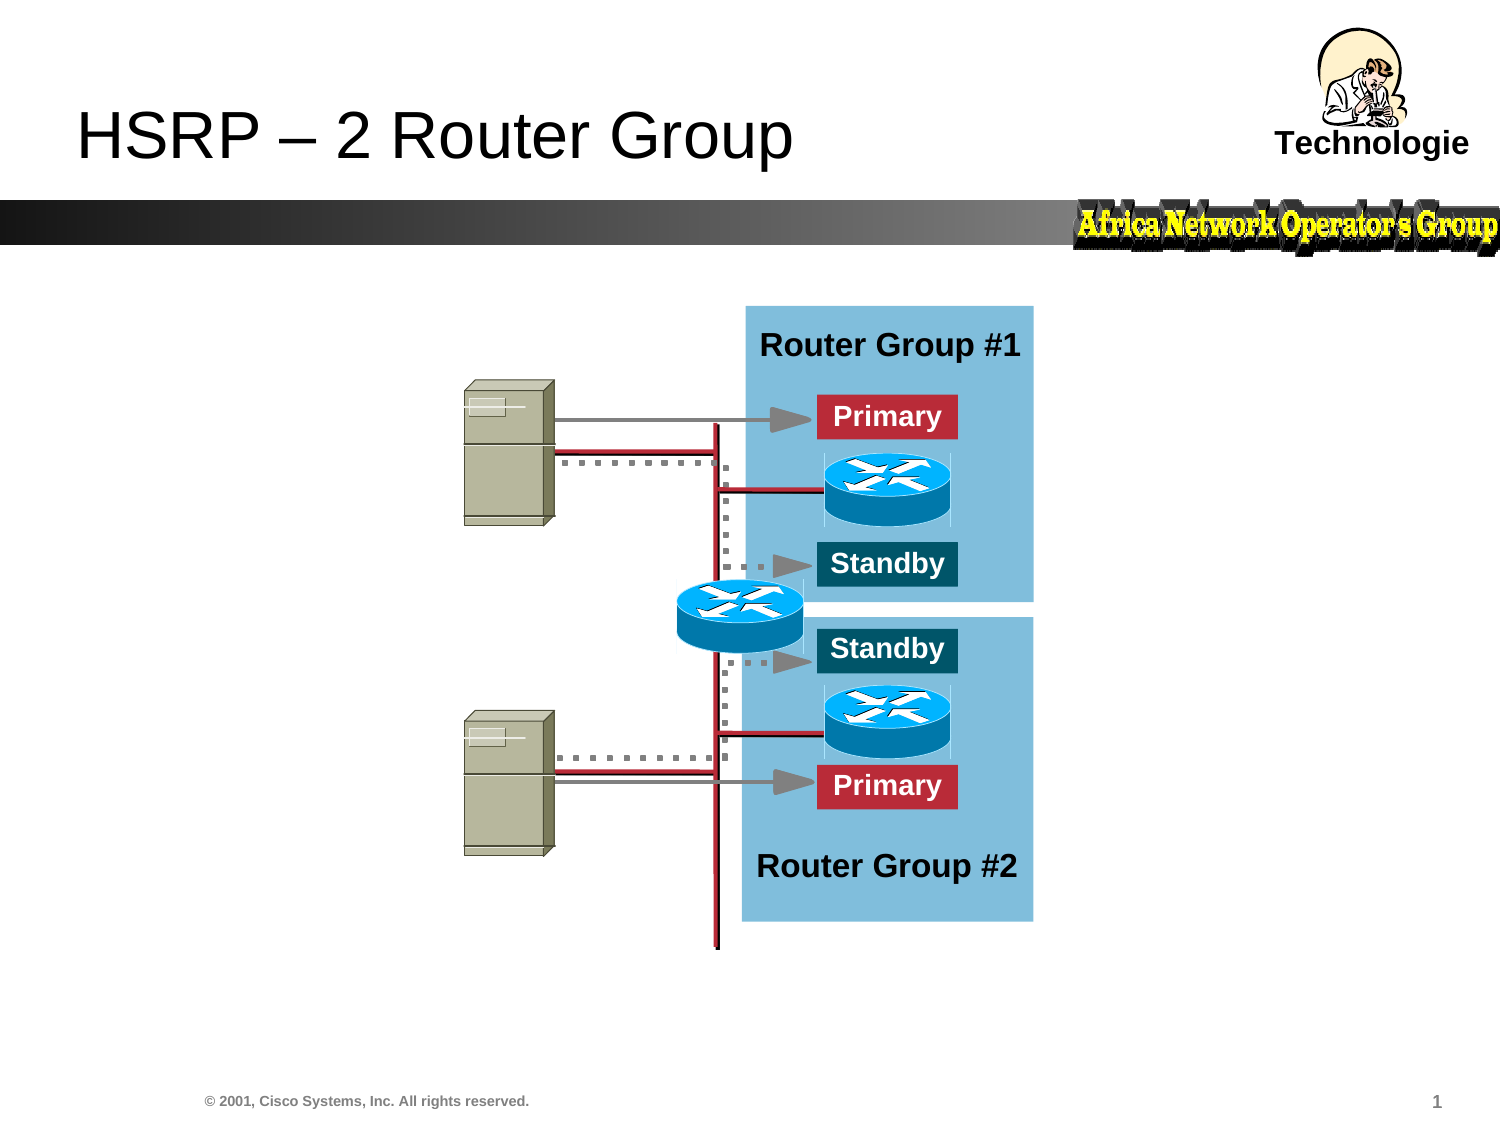

Technologie
# HSRP – 2 Router Group
Router Group #1
Primary
Standby
Standby
Primary
Router Group #2